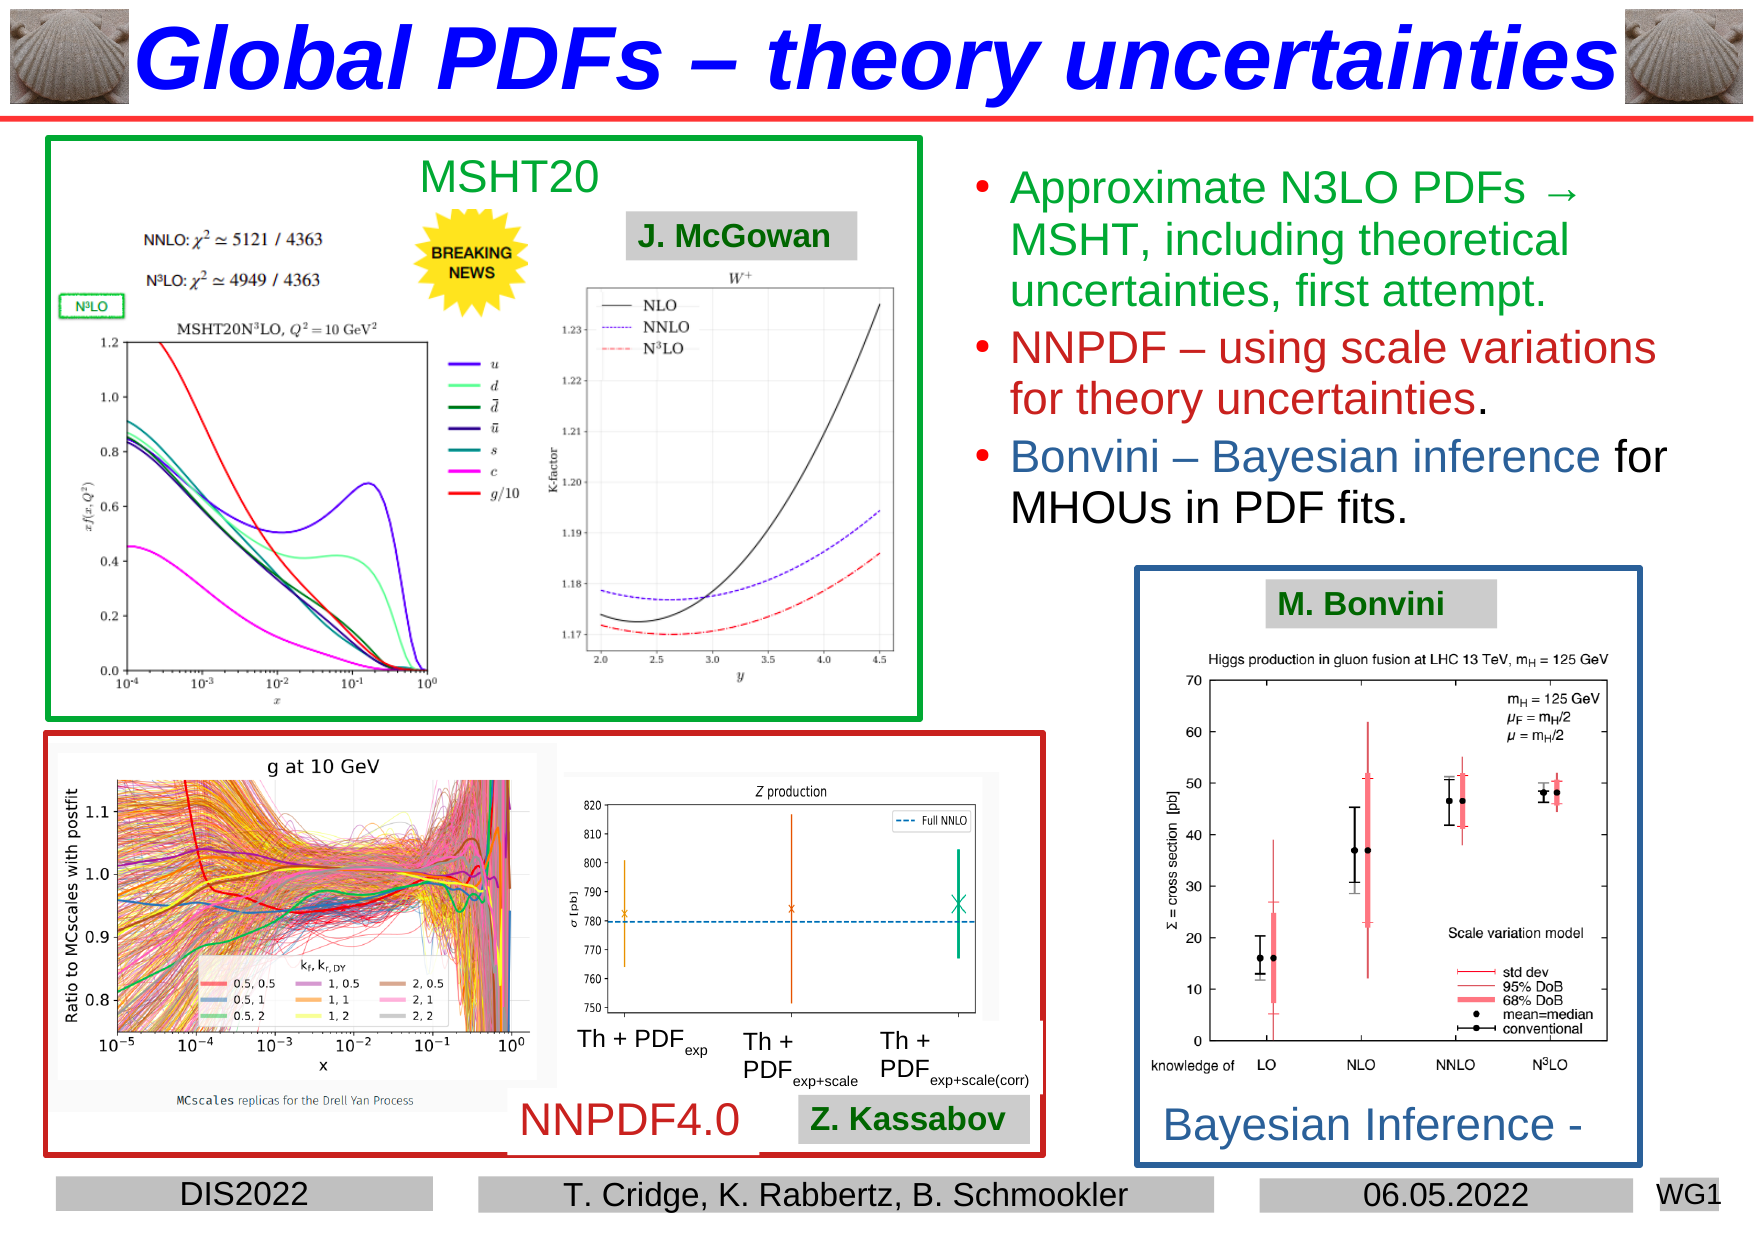

# Global PDFs – theory uncertainties
MSHT20
Approximate N3LO PDFs → MSHT, including theoretical uncertainties, first attempt.
NNPDF – using scale variations for theory uncertainties.
Bonvini – Bayesian inference for MHOUs in PDF fits.
J. McGowan
M. Bonvini
Th + PDFexp
Th + PDFexp+scale(corr)
Th + PDFexp+scale
NNPDF4.0
Bayesian Inference -
Z. Kassabov